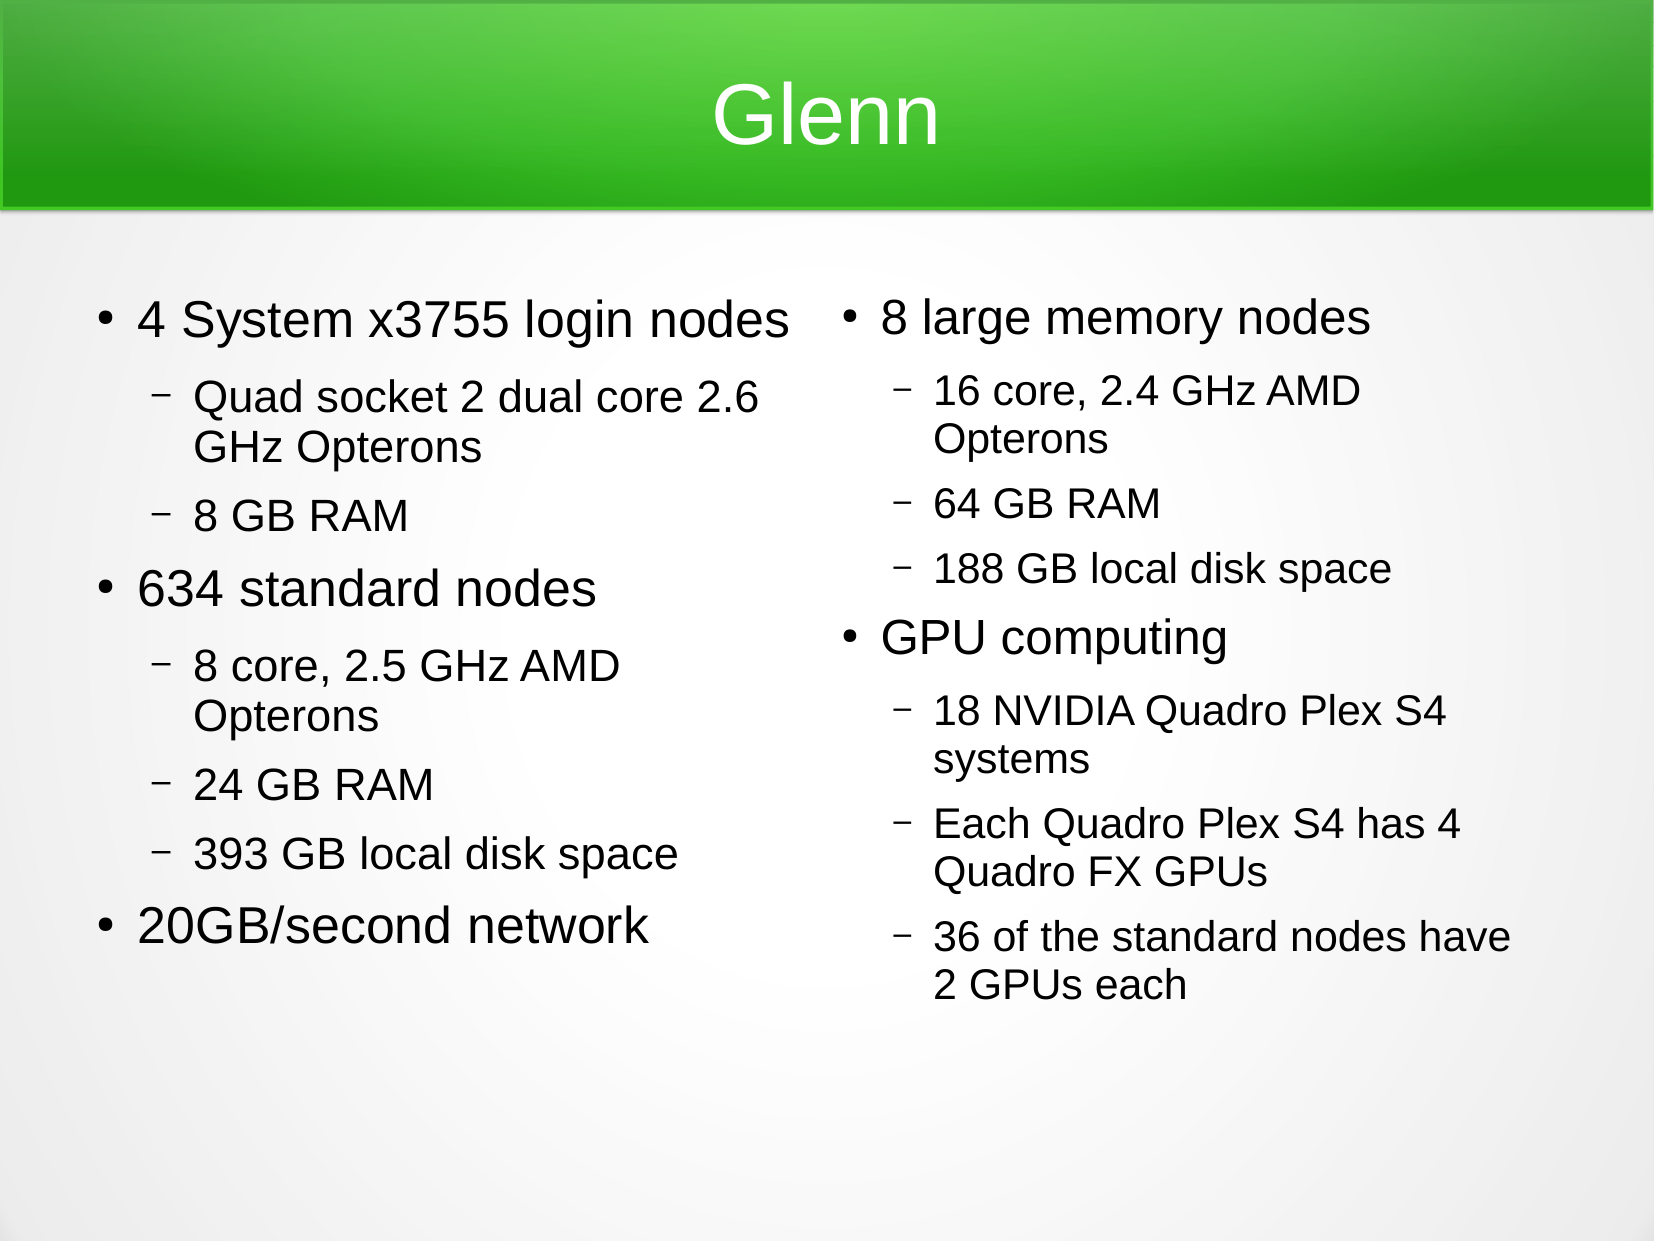

# Glenn
4 System x3755 login nodes
Quad socket 2 dual core 2.6 GHz Opterons
8 GB RAM
634 standard nodes
8 core, 2.5 GHz AMD Opterons
24 GB RAM
393 GB local disk space
20GB/second network
8 large memory nodes
16 core, 2.4 GHz AMD Opterons
64 GB RAM
188 GB local disk space
GPU computing
18 NVIDIA Quadro Plex S4 systems
Each Quadro Plex S4 has 4 Quadro FX GPUs
36 of the standard nodes have 2 GPUs each